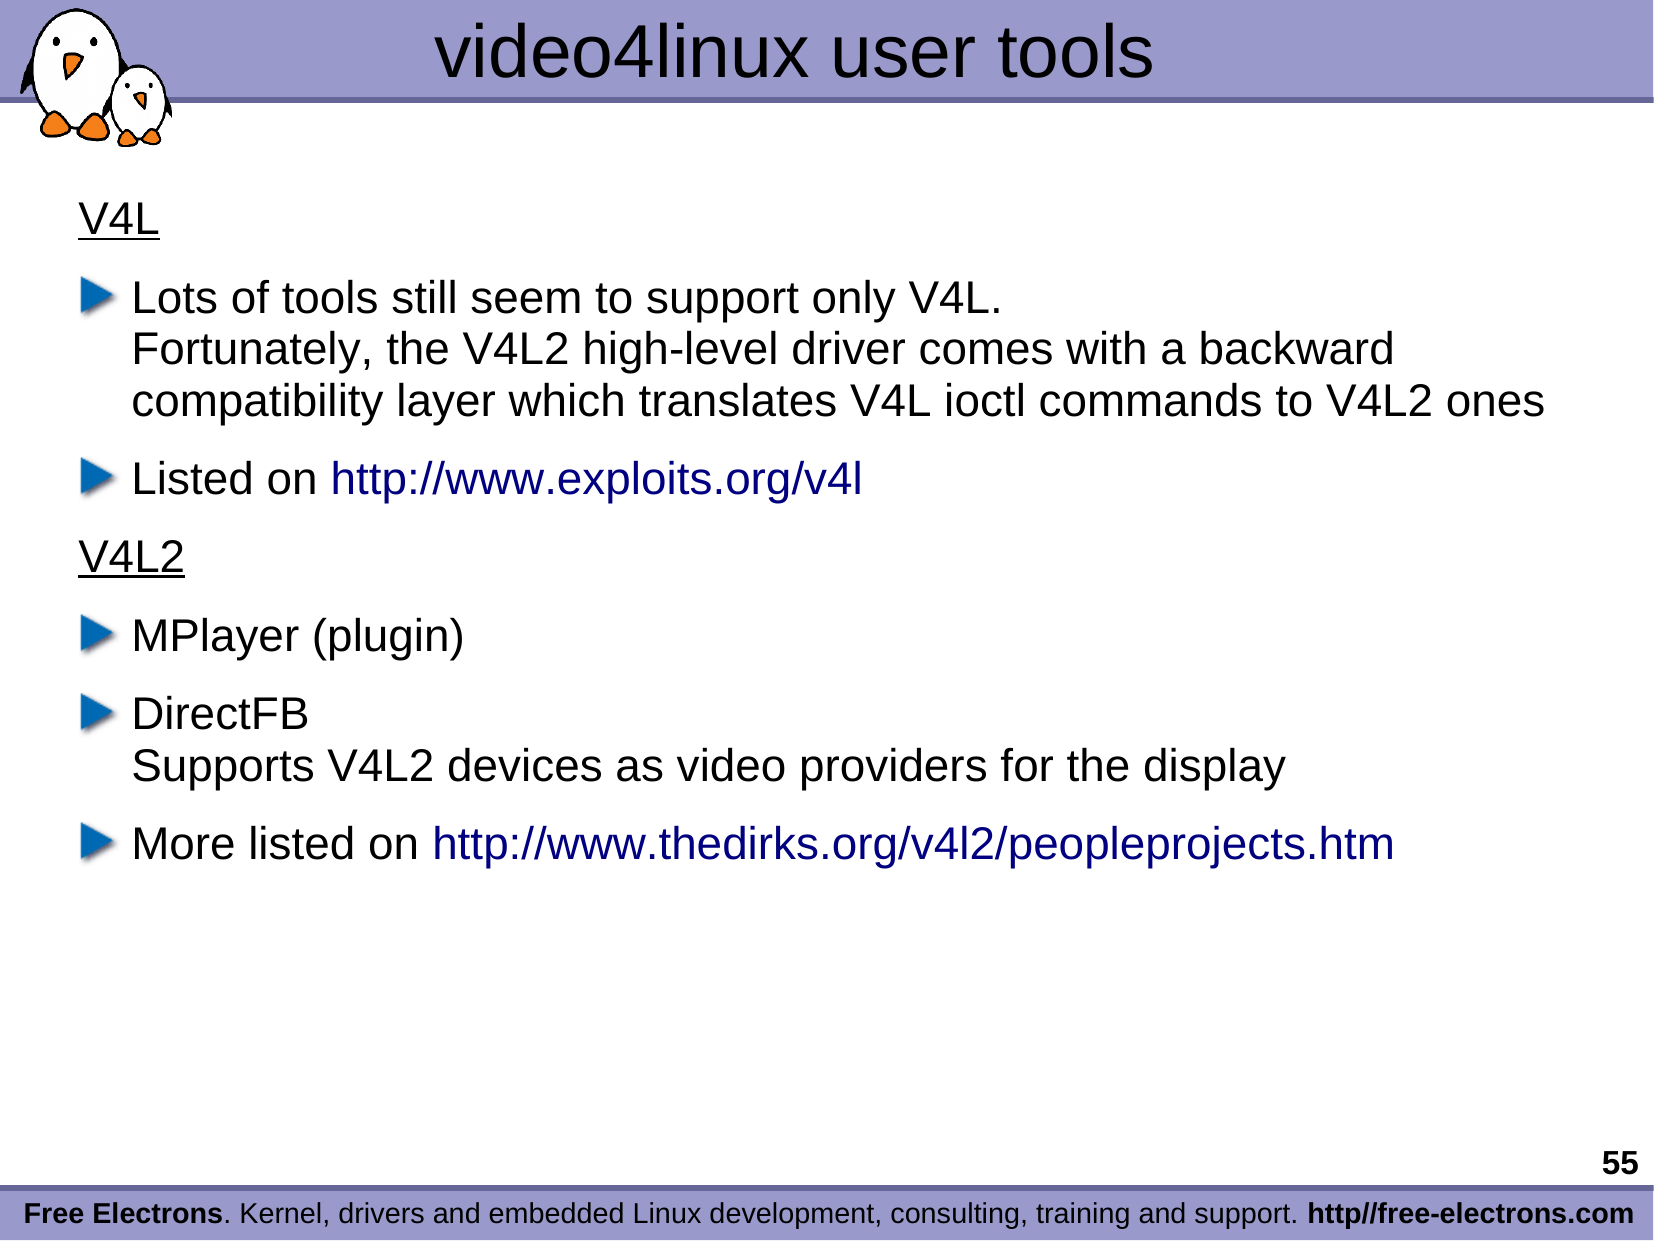

# video4linux user tools
V4L
Lots of tools still seem to support only V4L.
Fortunately, the V4L2 high-level driver comes with a backward compatibility layer which translates V4L ioctl commands to V4L2 ones
Listed on http://www.exploits.org/v4l
V4L2
MPlayer (plugin)
DirectFB
Supports V4L2 devices as video providers for the display
More listed on http://www.thedirks.org/v4l2/peopleprojects.htm